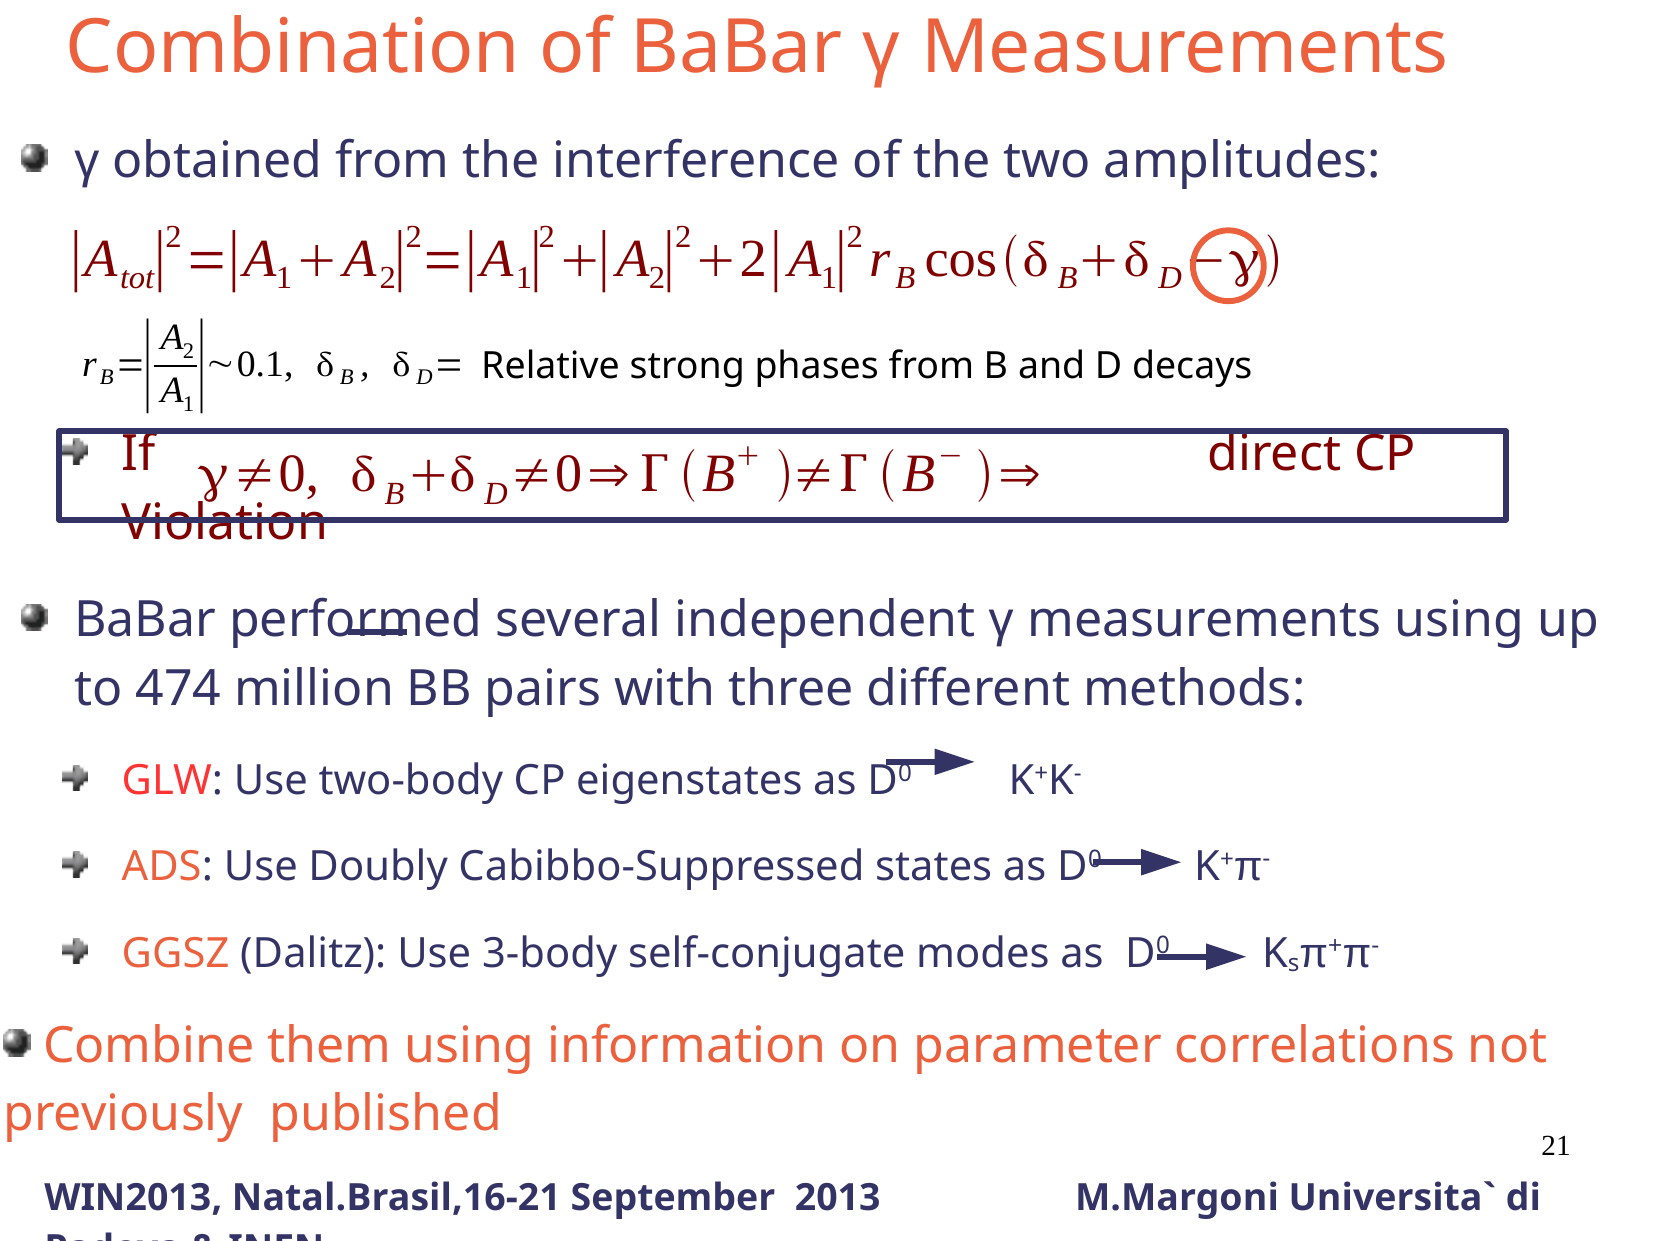

Combination of BaBar γ Measurements
# γ obtained from the interference of the two amplitudes:
If direct CP Violation
BaBar performed several independent γ measurements using up to 474 million BB pairs with three different methods:
GLW: Use two-body CP eigenstates as D0 K+K-
ADS: Use Doubly Cabibbo-Suppressed states as D0 K+π-
GGSZ (Dalitz): Use 3-body self-conjugate modes as D0 Ksπ+π-
 Combine them using information on parameter correlations not previously published
Relative strong phases from B and D decays
21
WIN2013, Natal.Brasil,16-21 September 2013 M.Margoni Universita` di Padova & INFN